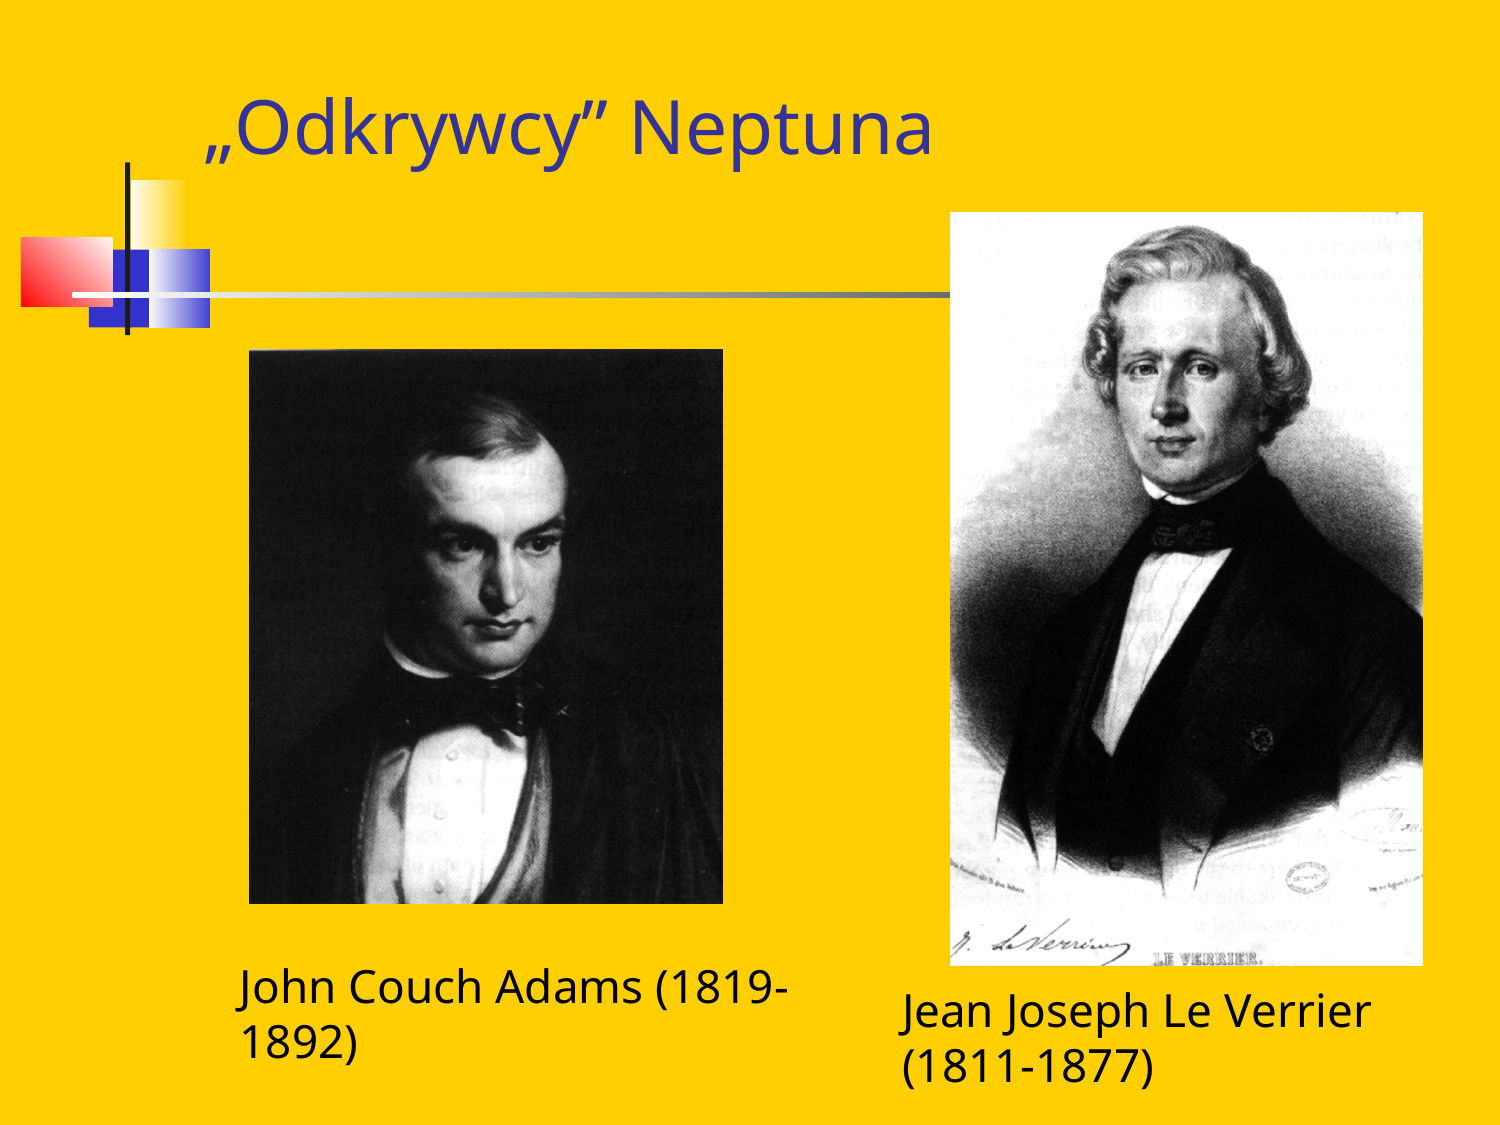

# „Odkrywcy” Neptuna
John Couch Adams (1819-1892)
Jean Joseph Le Verrier (1811-1877)